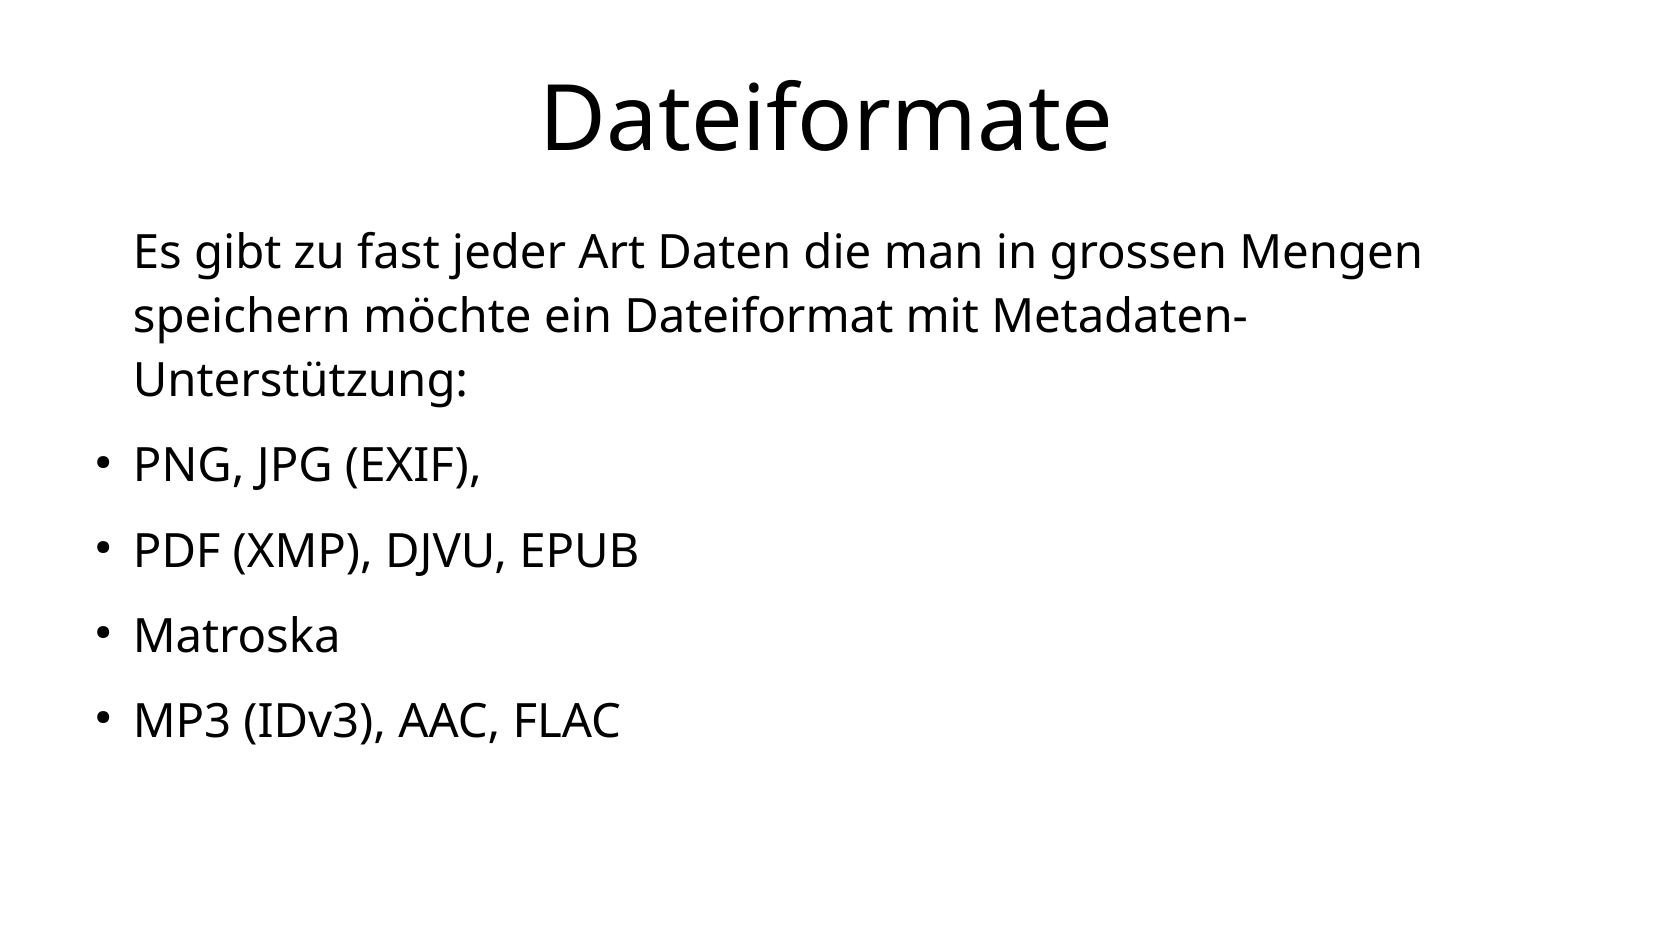

# Dateiformate
Es gibt zu fast jeder Art Daten die man in grossen Mengen speichern möchte ein Dateiformat mit Metadaten-Unterstützung:
PNG, JPG (EXIF),
PDF (XMP), DJVU, EPUB
Matroska
MP3 (IDv3), AAC, FLAC